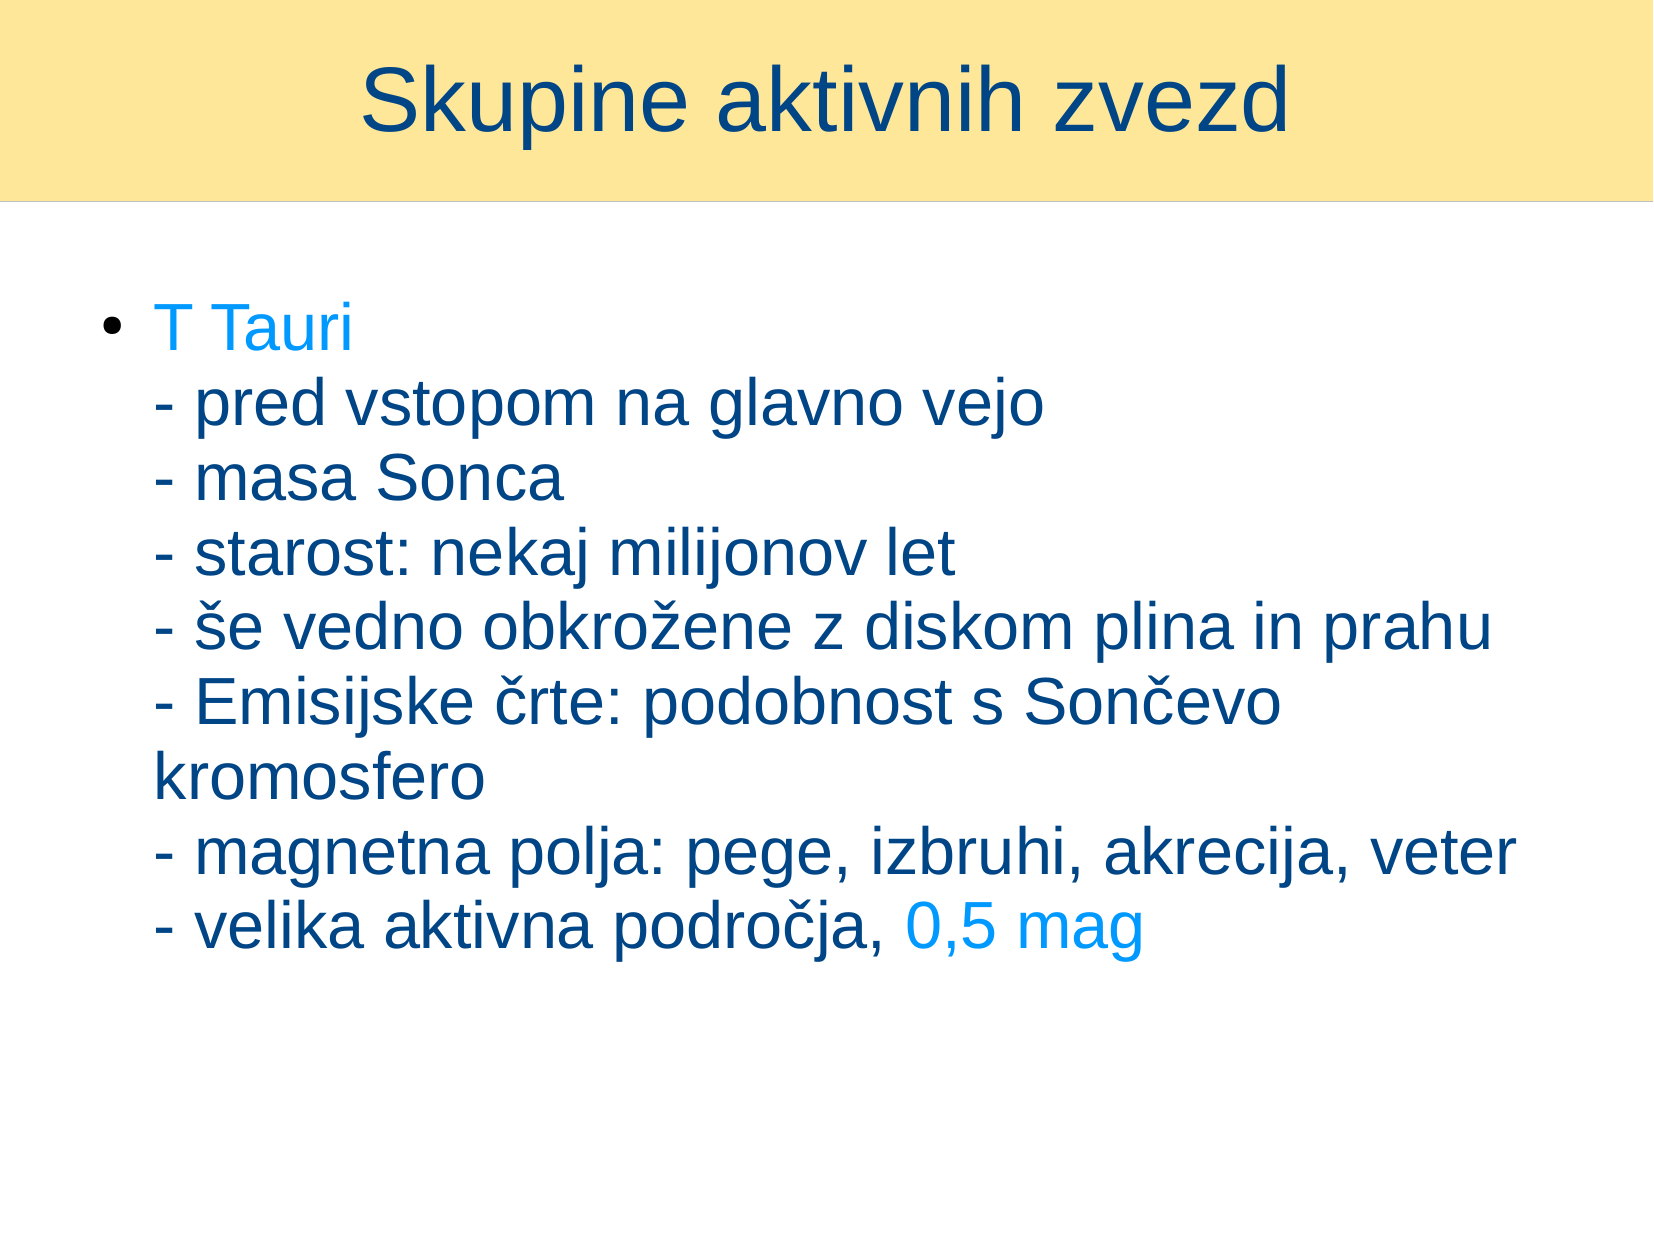

# Skupine aktivnih zvezd
T Tauri
- pred vstopom na glavno vejo
- masa Sonca
- starost: nekaj milijonov let
- še vedno obkrožene z diskom plina in prahu
- Emisijske črte: podobnost s Sončevo kromosfero
- magnetna polja: pege, izbruhi, akrecija, veter
- velika aktivna področja, 0,5 mag